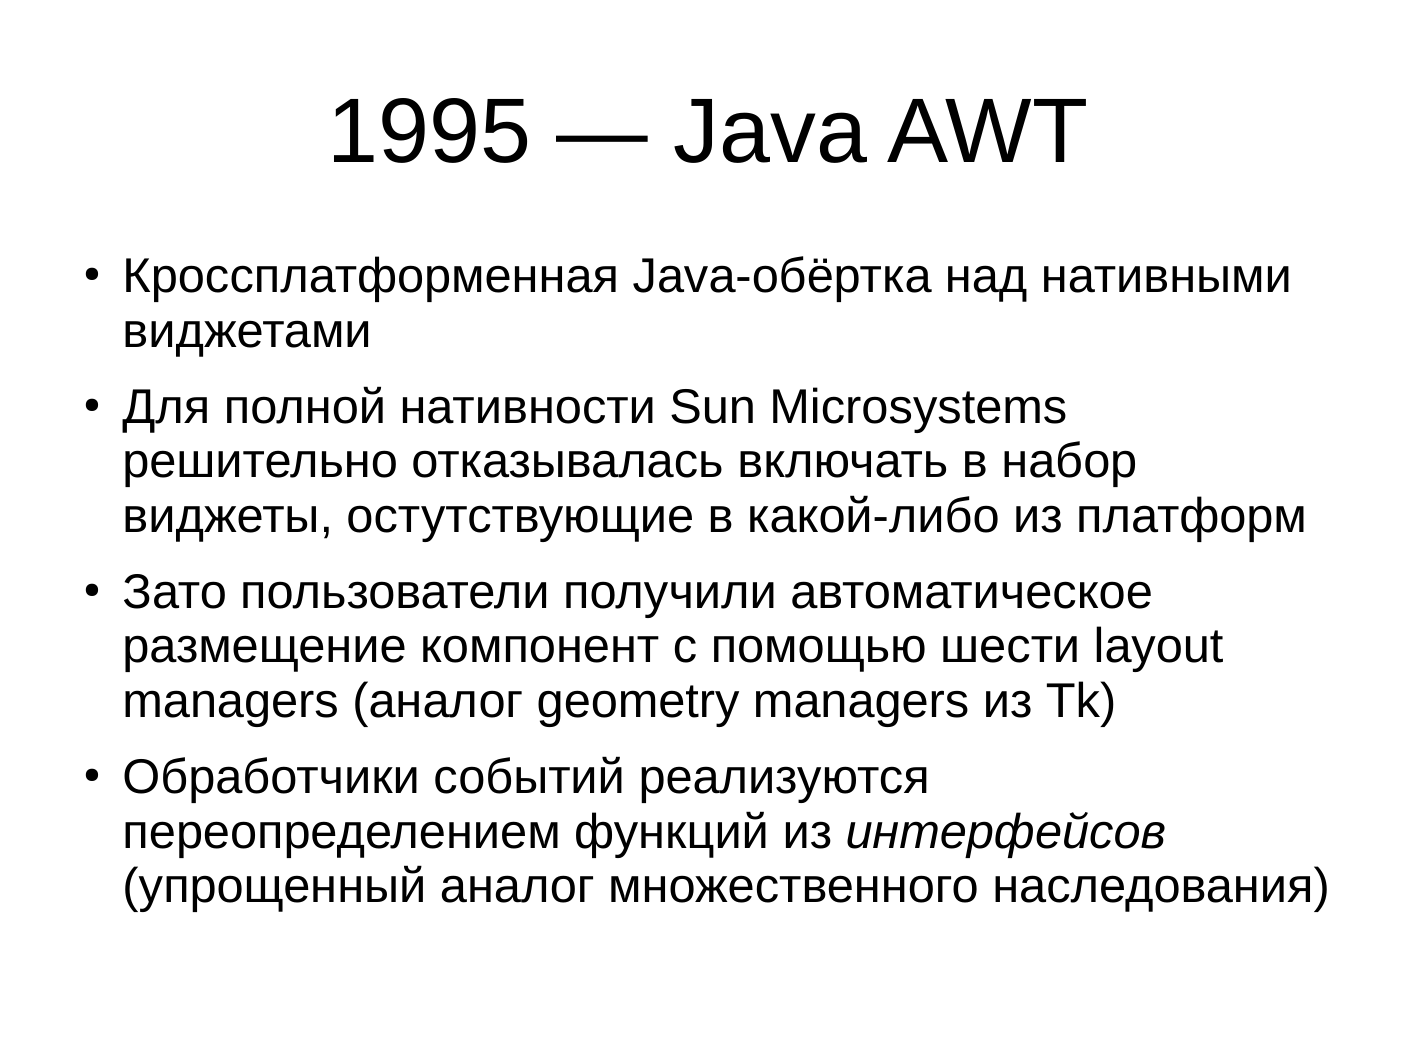

# 1995 — Java AWT
Кроссплатформенная Java-обёртка над нативными виджетами
Для полной нативности Sun Microsystems решительно отказывалась включать в набор виджеты, остутствующие в какой-либо из платформ
Зато пользователи получили автоматическое размещение компонент с помощью шести layout managers (аналог geometry managers из Tk)
Обработчики событий реализуются переопределением функций из интерфейсов (упрощенный аналог множественного наследования)